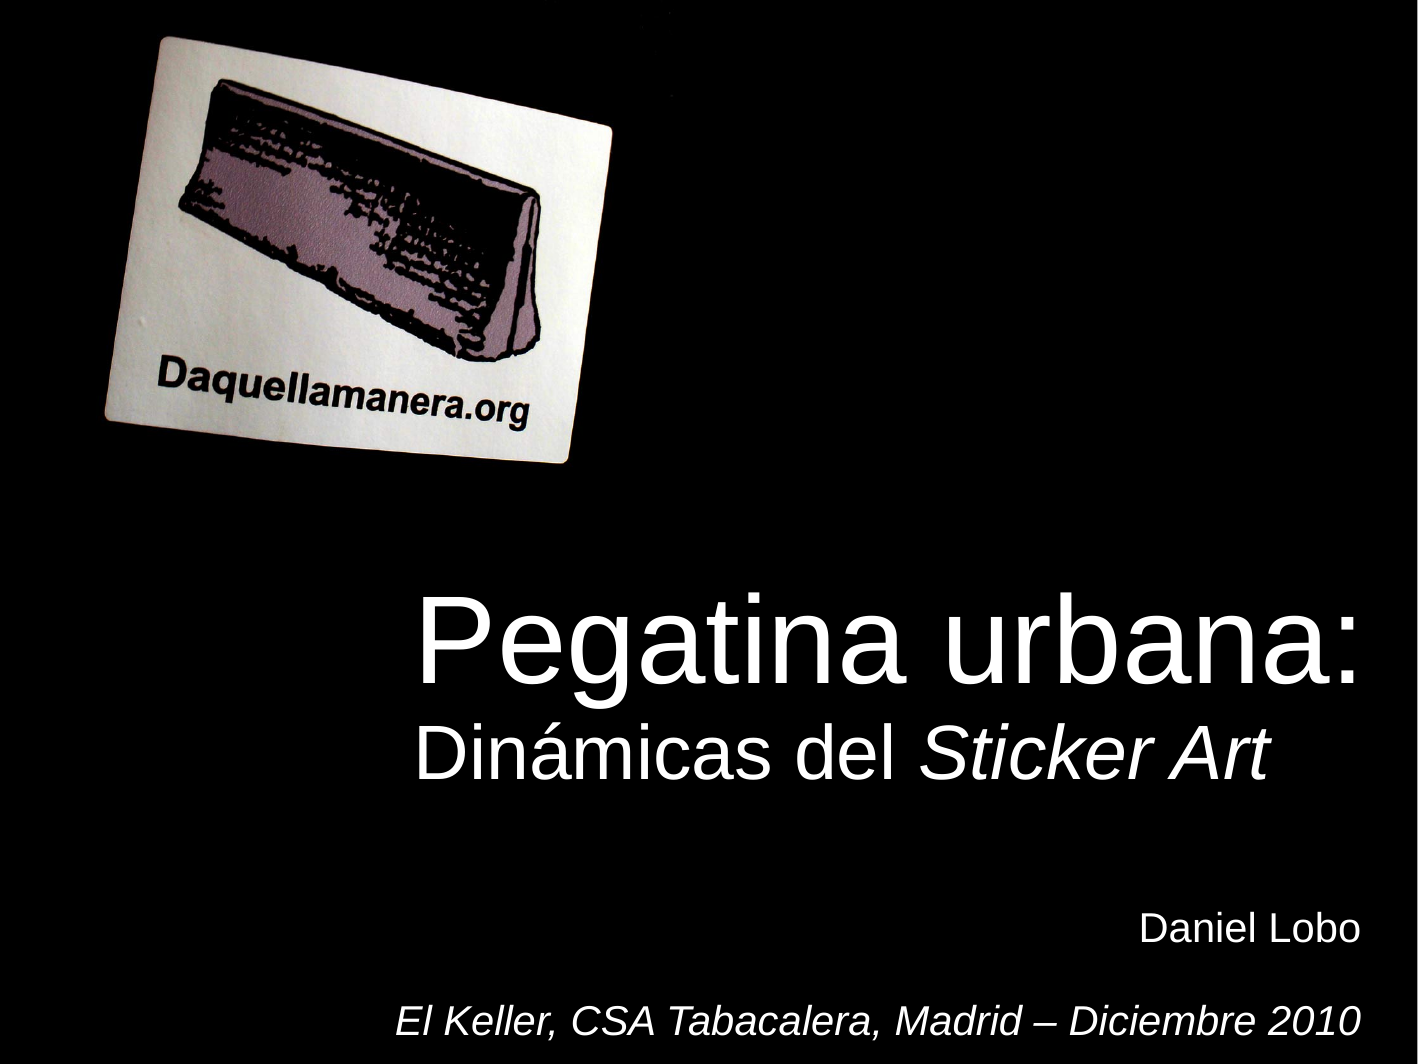

Pegatina urbana:
Dinámicas del Sticker Art
Daniel Lobo
El Keller, CSA Tabacalera, Madrid – Diciembre 2010